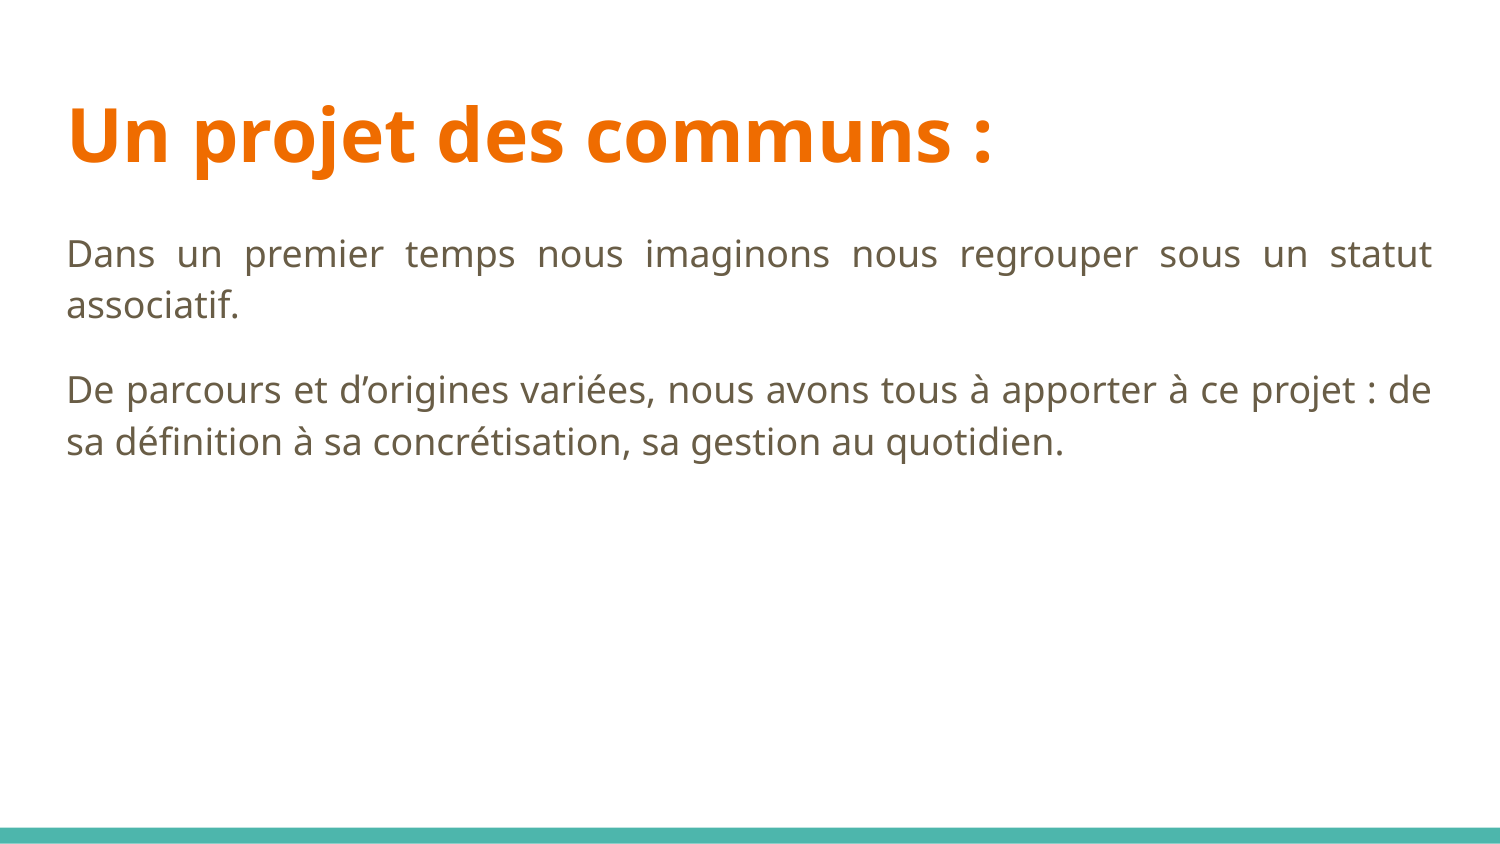

# Un projet des communs :
Dans un premier temps nous imaginons nous regrouper sous un statut associatif.
De parcours et d’origines variées, nous avons tous à apporter à ce projet : de sa définition à sa concrétisation, sa gestion au quotidien.